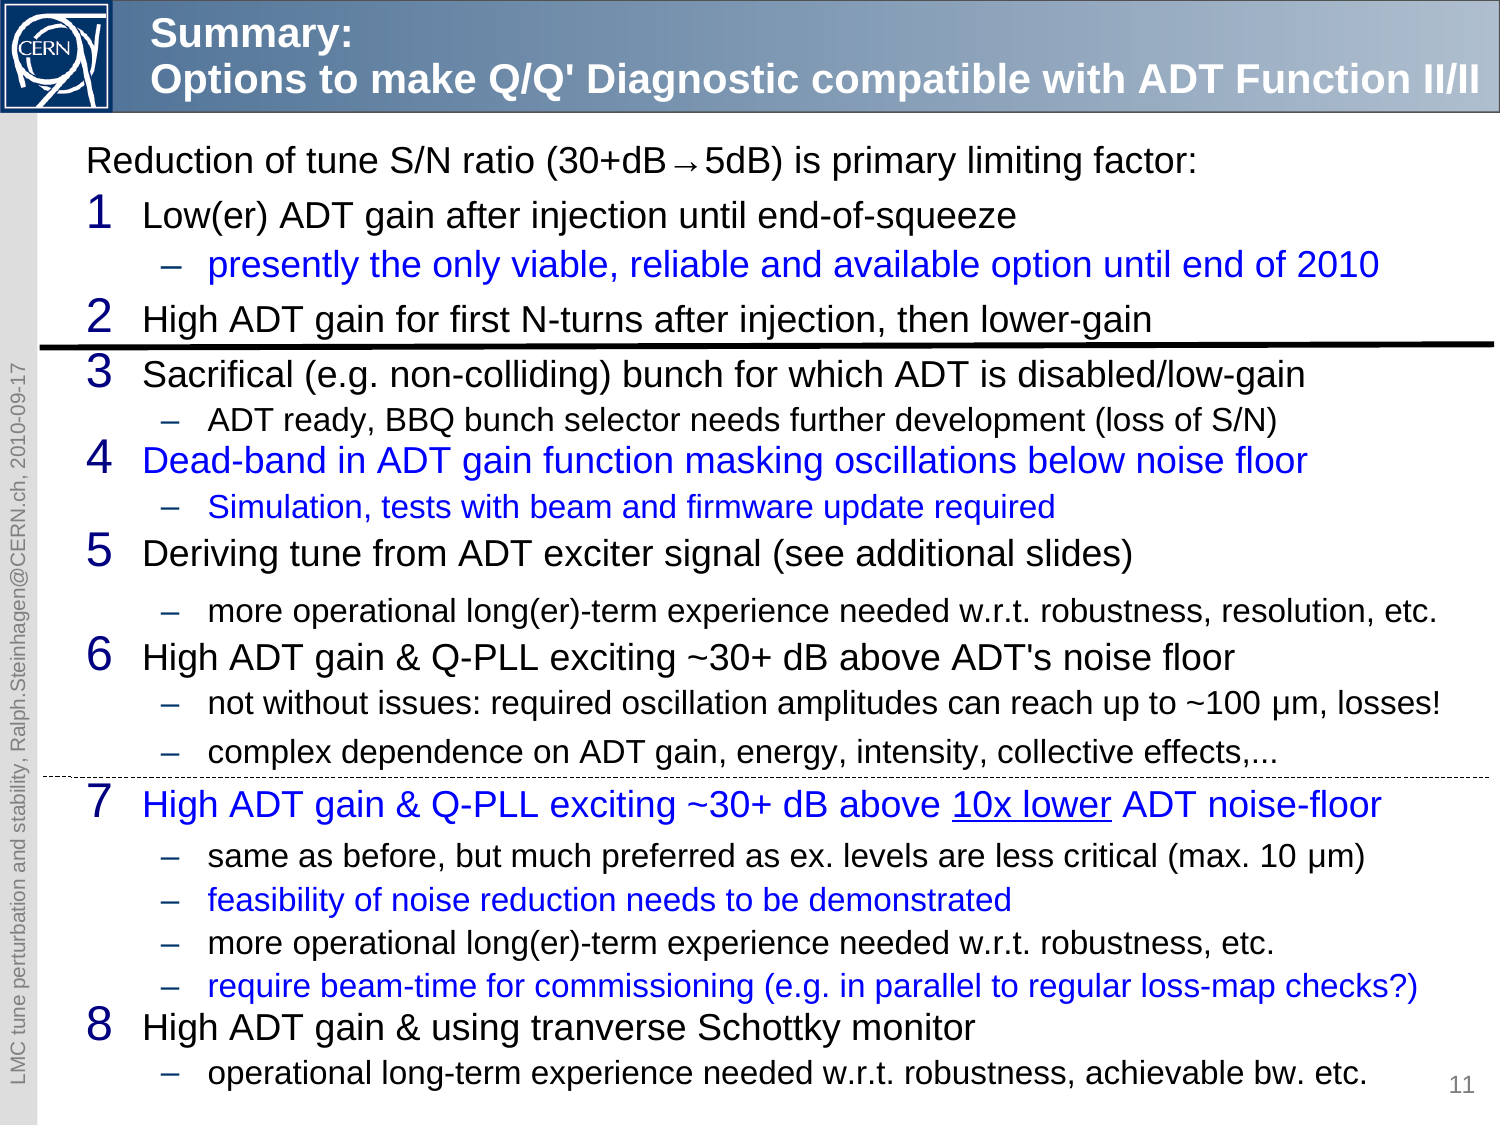

# Summary: Options to make Q/Q' Diagnostic compatible with ADT Function II/II
Reduction of tune S/N ratio (30+dB→5dB) is primary limiting factor:
Low(er) ADT gain after injection until end-of-squeeze
presently the only viable, reliable and available option until end of 2010
High ADT gain for first N-turns after injection, then lower-gain
Sacrifical (e.g. non-colliding) bunch for which ADT is disabled/low-gain
ADT ready, BBQ bunch selector needs further development (loss of S/N)
Dead-band in ADT gain function masking oscillations below noise floor
Simulation, tests with beam and firmware update required
Deriving tune from ADT exciter signal (see additional slides)
more operational long(er)-term experience needed w.r.t. robustness, resolution, etc.
High ADT gain & Q-PLL exciting ~30+ dB above ADT's noise floor
not without issues: required oscillation amplitudes can reach up to ~100 μm, losses!
complex dependence on ADT gain, energy, intensity, collective effects,...
High ADT gain & Q-PLL exciting ~30+ dB above 10x lower ADT noise-floor
same as before, but much preferred as ex. levels are less critical (max. 10 μm)
feasibility of noise reduction needs to be demonstrated
more operational long(er)-term experience needed w.r.t. robustness, etc.
require beam-time for commissioning (e.g. in parallel to regular loss-map checks?)
High ADT gain & using tranverse Schottky monitor
operational long-term experience needed w.r.t. robustness, achievable bw. etc.